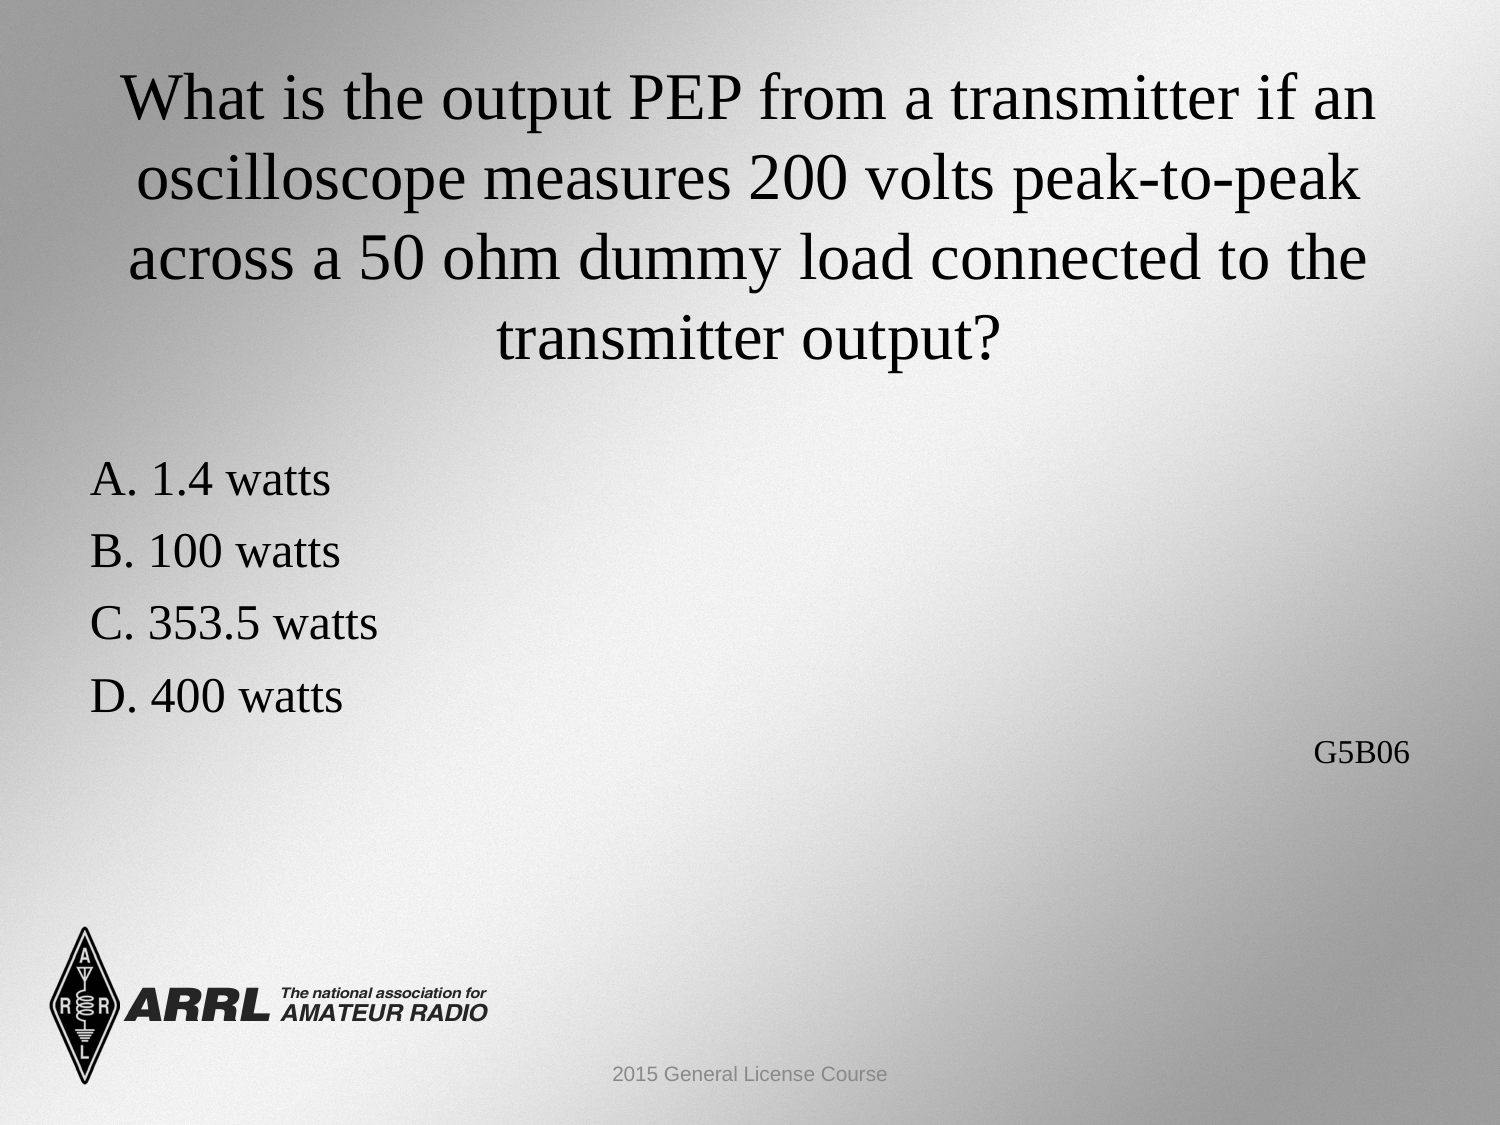

# What is the output PEP from a transmitter if an oscilloscope measures 200 volts peak-to-peak across a 50 ohm dummy load connected to the transmitter output?
A. 1.4 watts
B. 100 watts
C. 353.5 watts
D. 400 watts
 G5B06
2015 General License Course